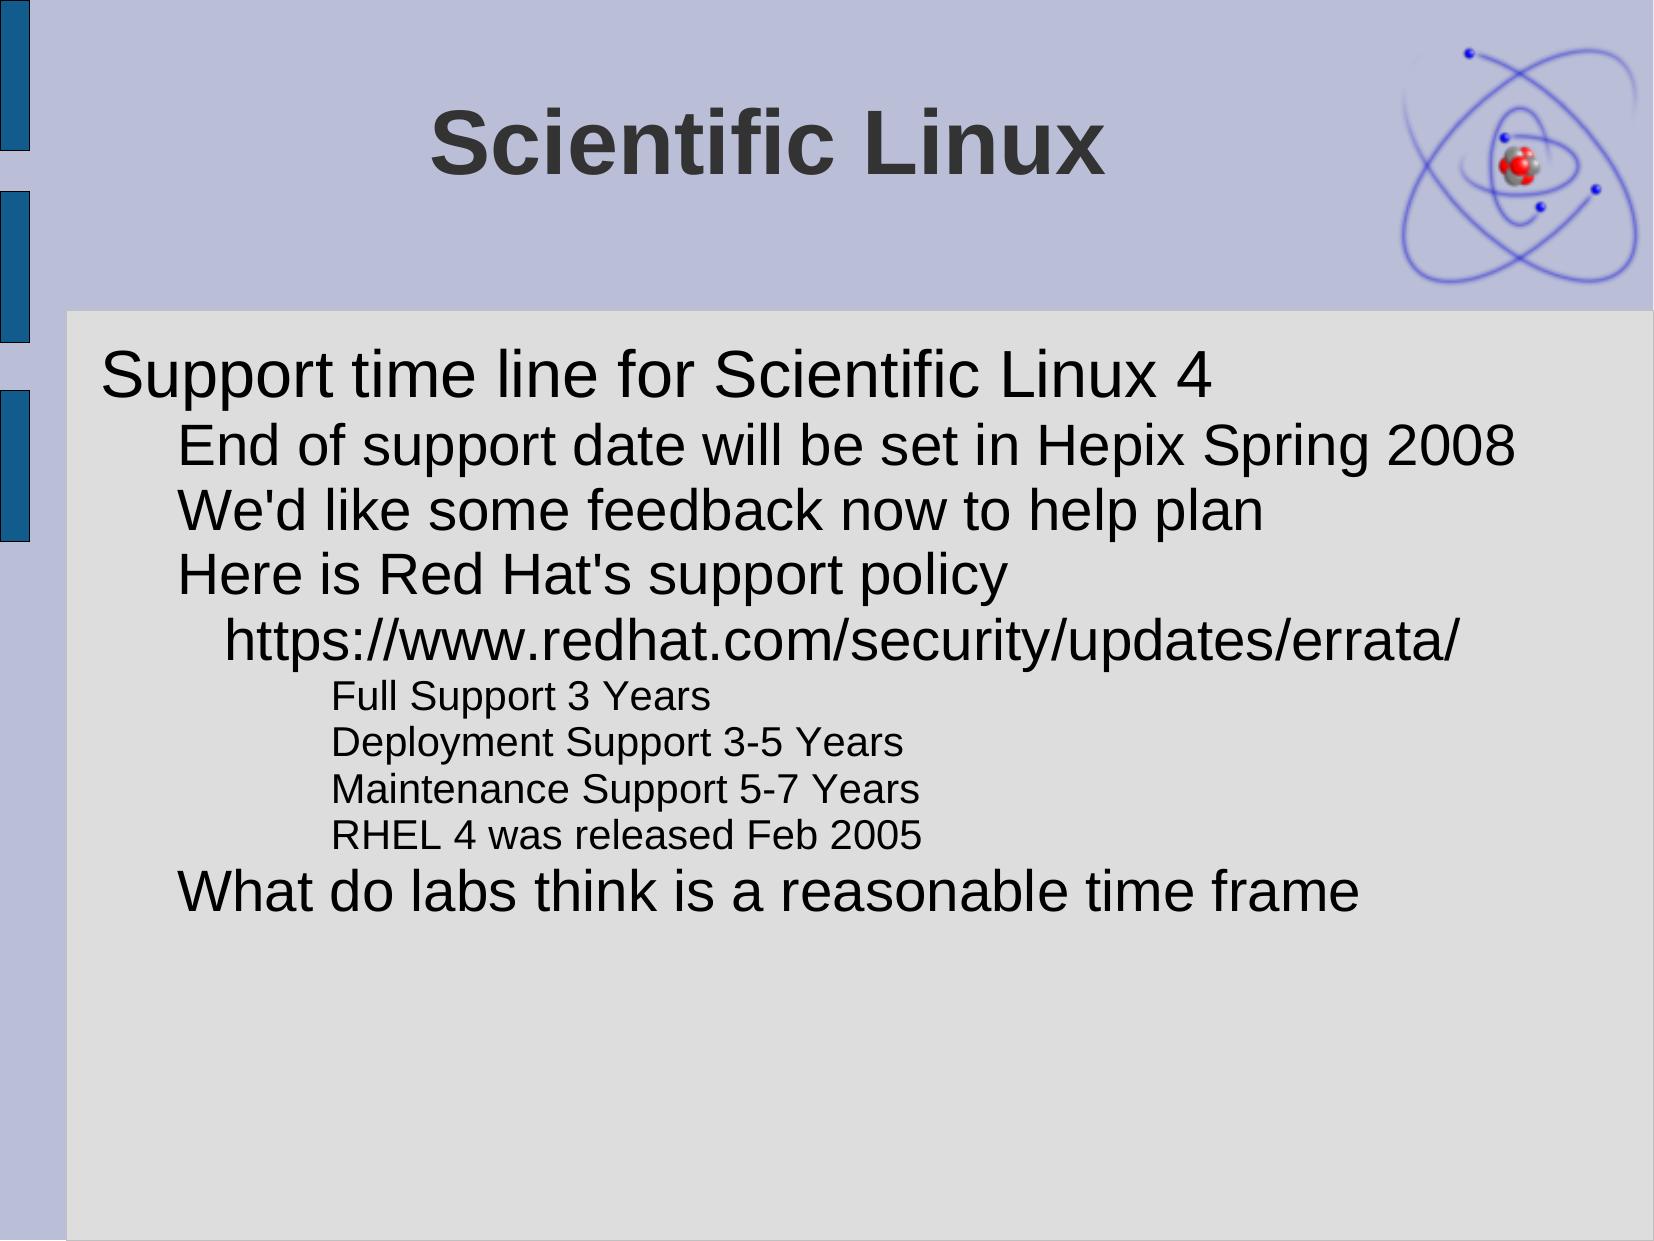

# Scientific Linux
Support time line for Scientific Linux 4
End of support date will be set in Hepix Spring 2008
We'd like some feedback now to help plan
Here is Red Hat's support policy https://www.redhat.com/security/updates/errata/
Full Support 3 Years
Deployment Support 3-5 Years
Maintenance Support 5-7 Years
RHEL 4 was released Feb 2005
What do labs think is a reasonable time frame